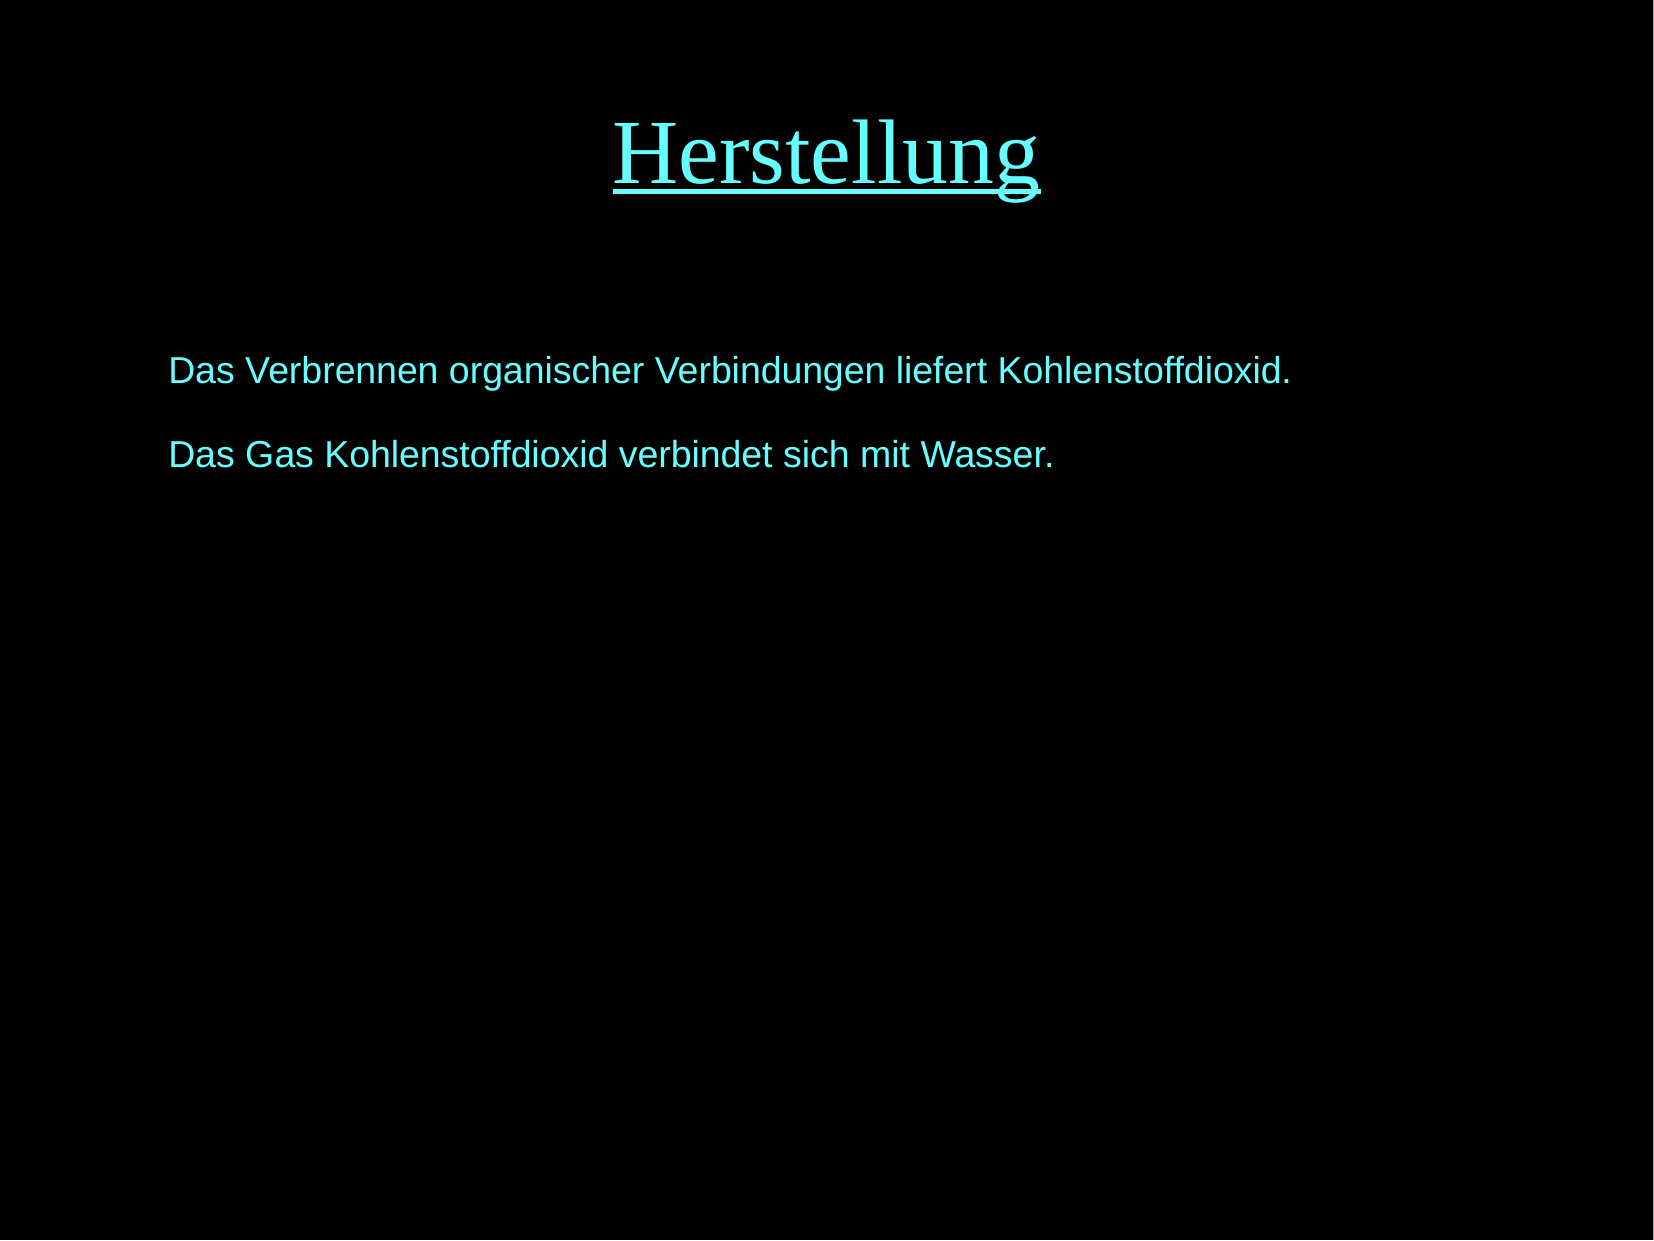

# Herstellung
Das Verbrennen organischer Verbindungen liefert Kohlenstoffdioxid.
Das Gas Kohlenstoffdioxid verbindet sich mit Wasser.